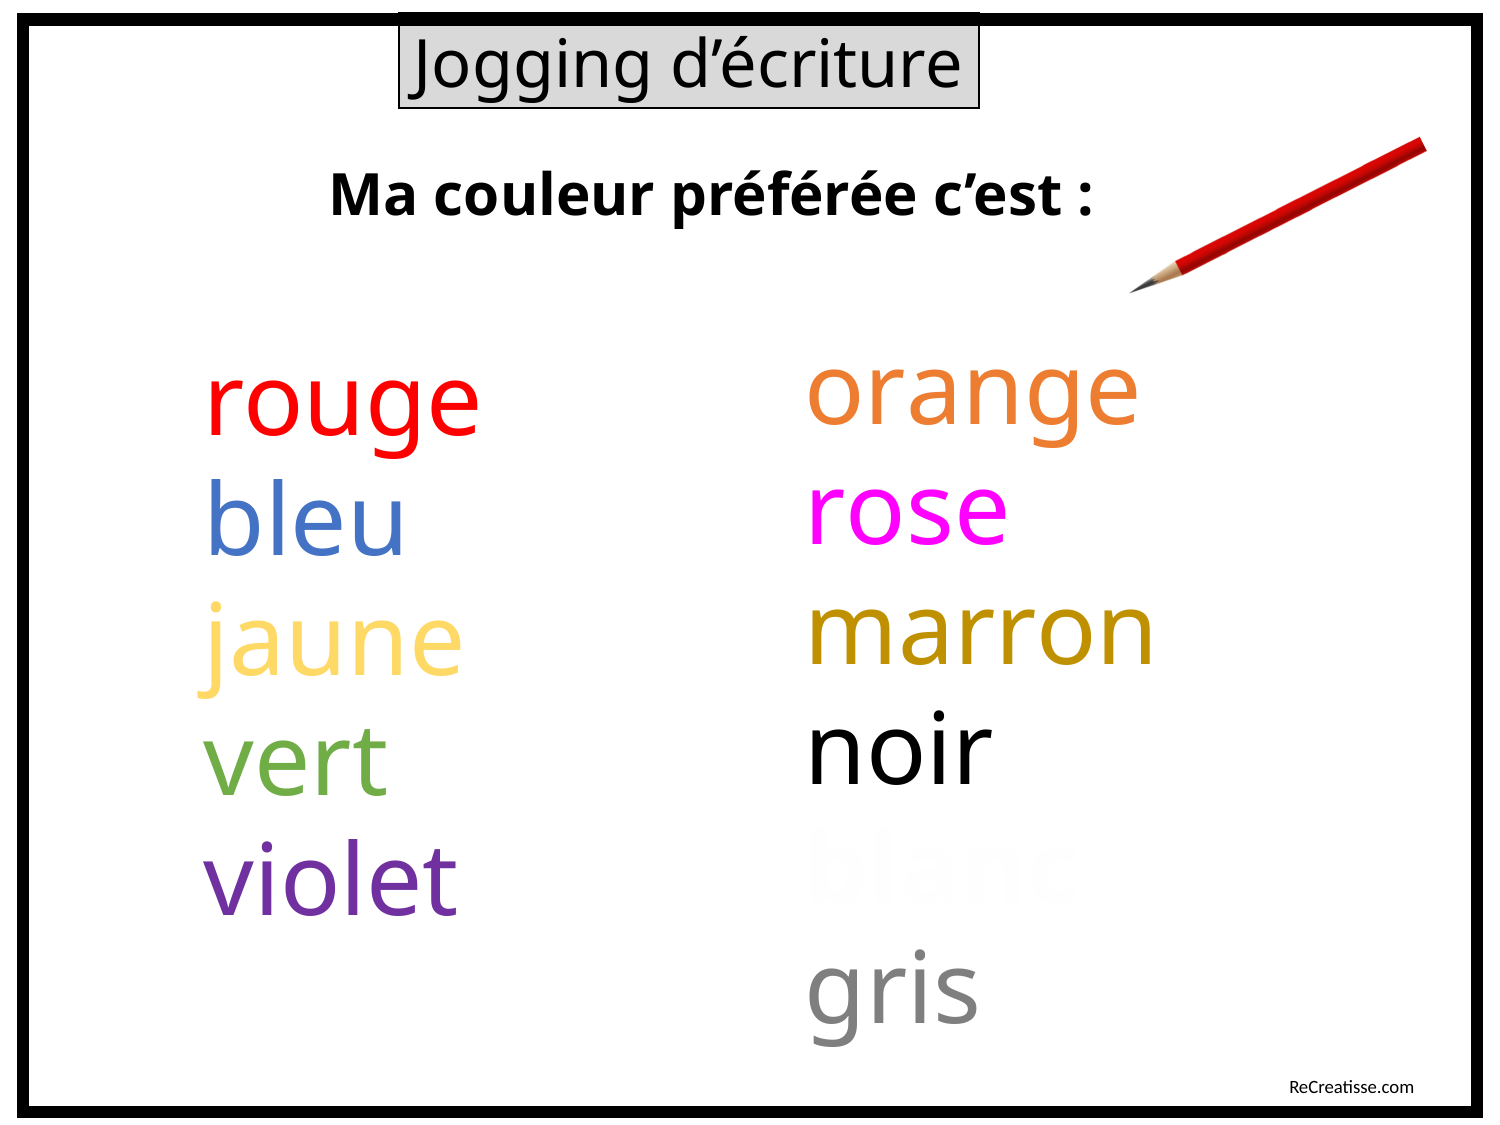

Jogging d’écriture
Ma couleur préférée c’est :
orange
rose
marron
noir
blanc
gris
rouge
bleu
jaune
vert
violet
ReCreatisse.com